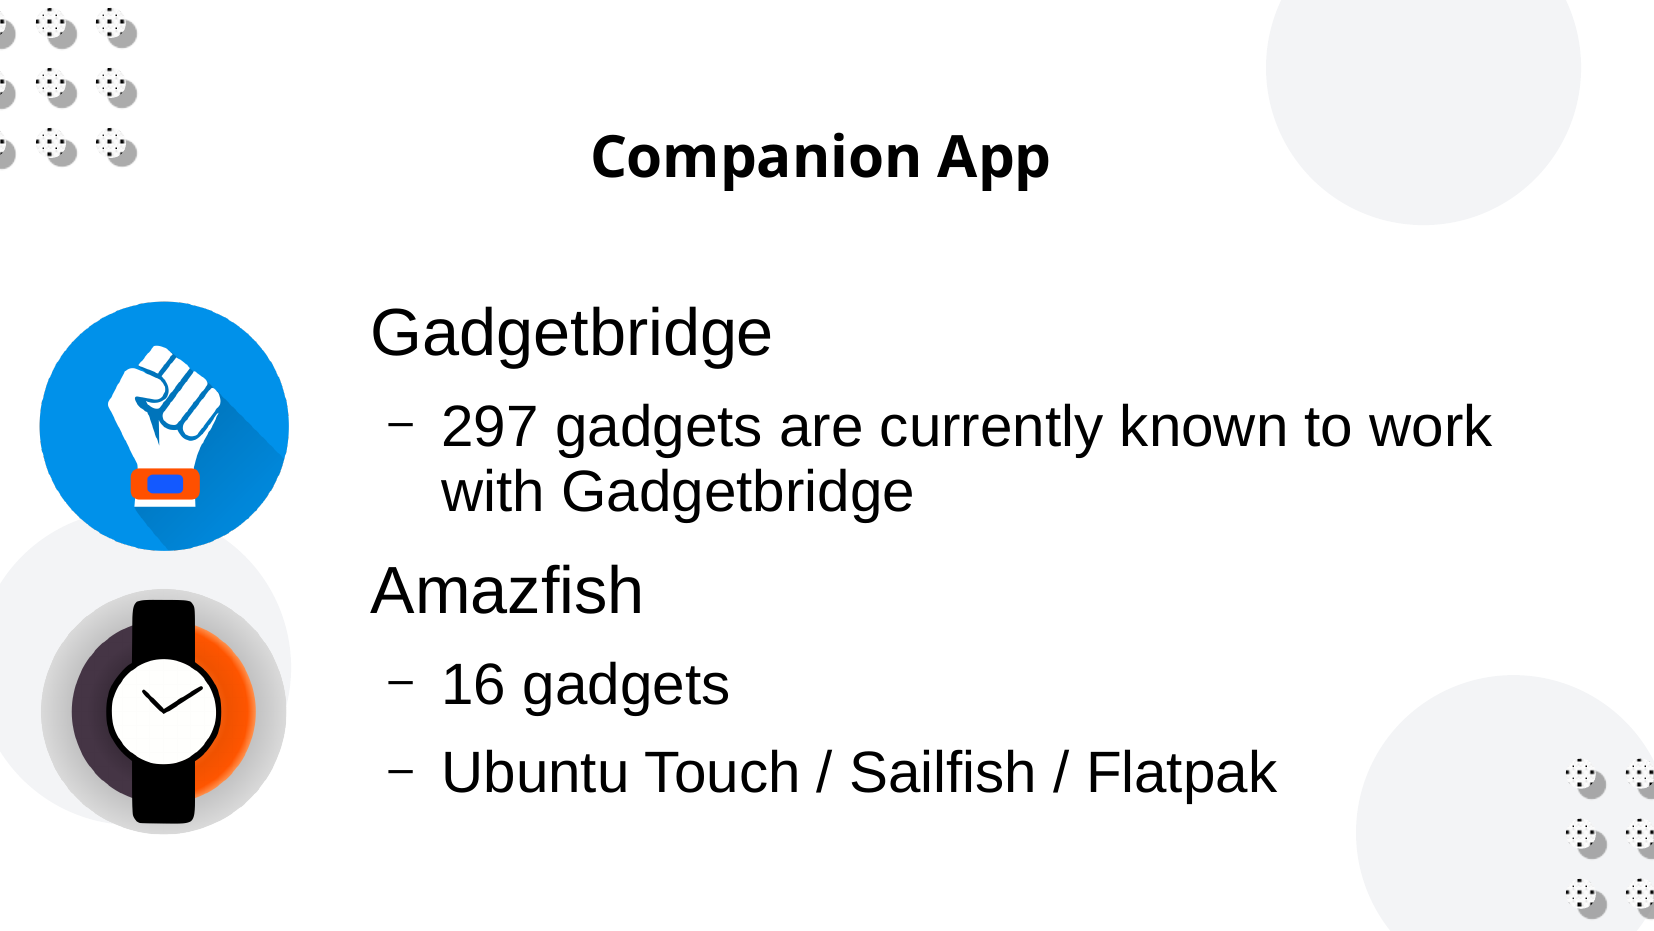

# Companion App
Gadgetbridge
297 gadgets are currently known to work with Gadgetbridge
Amazfish
16 gadgets
Ubuntu Touch / Sailfish / Flatpak